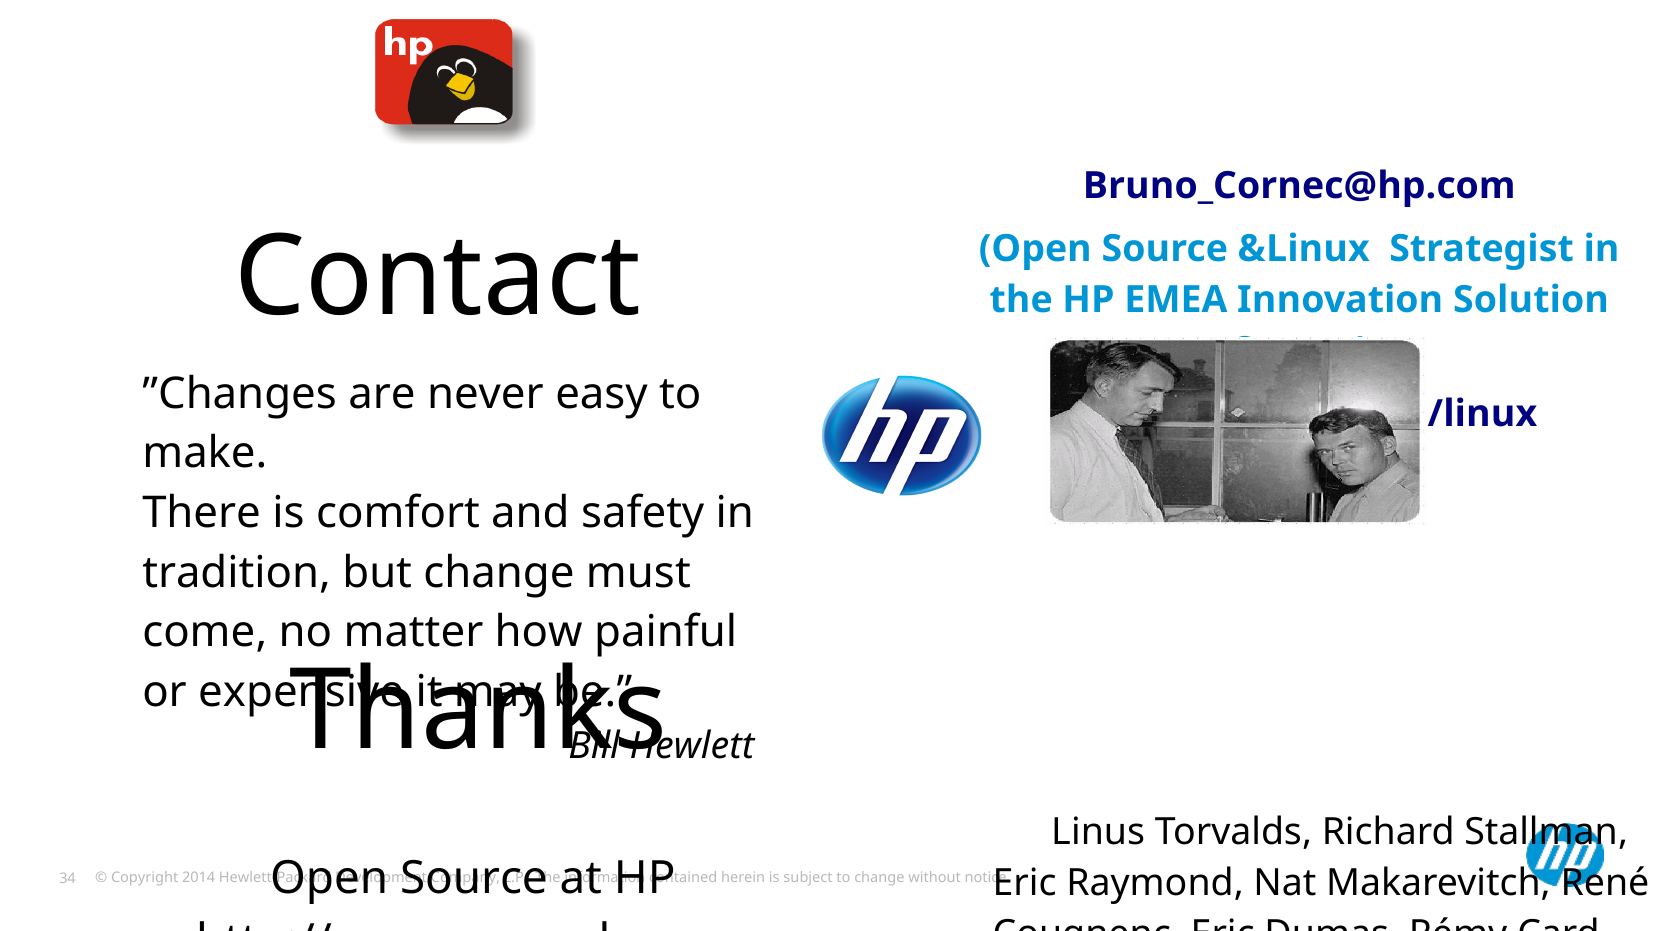

# Bruno_Cornec@hp.com
(Open Source &Linux Strategist in the HP EMEA Innovation Solution Center)
http://www.hp.com/linux
 Linus Torvalds, Richard Stallman, Eric Raymond, Nat Makarevitch, René Cougnenc, Eric Dumas, Rémy Card, Bdale Garbee, Bryan Gartner, Gallig Renaud, Joachim Langenbach among others, for their work and devotion to the Open Source Software cause... and my family for his patience :-)
Contact
”Changes are never easy to make.
There is comfort and safety in tradition, but change must come, no matter how painful or expensive it may be.”
Bill Hewlett
Thanks
	Open Source at HP
http://opensource.hp.com